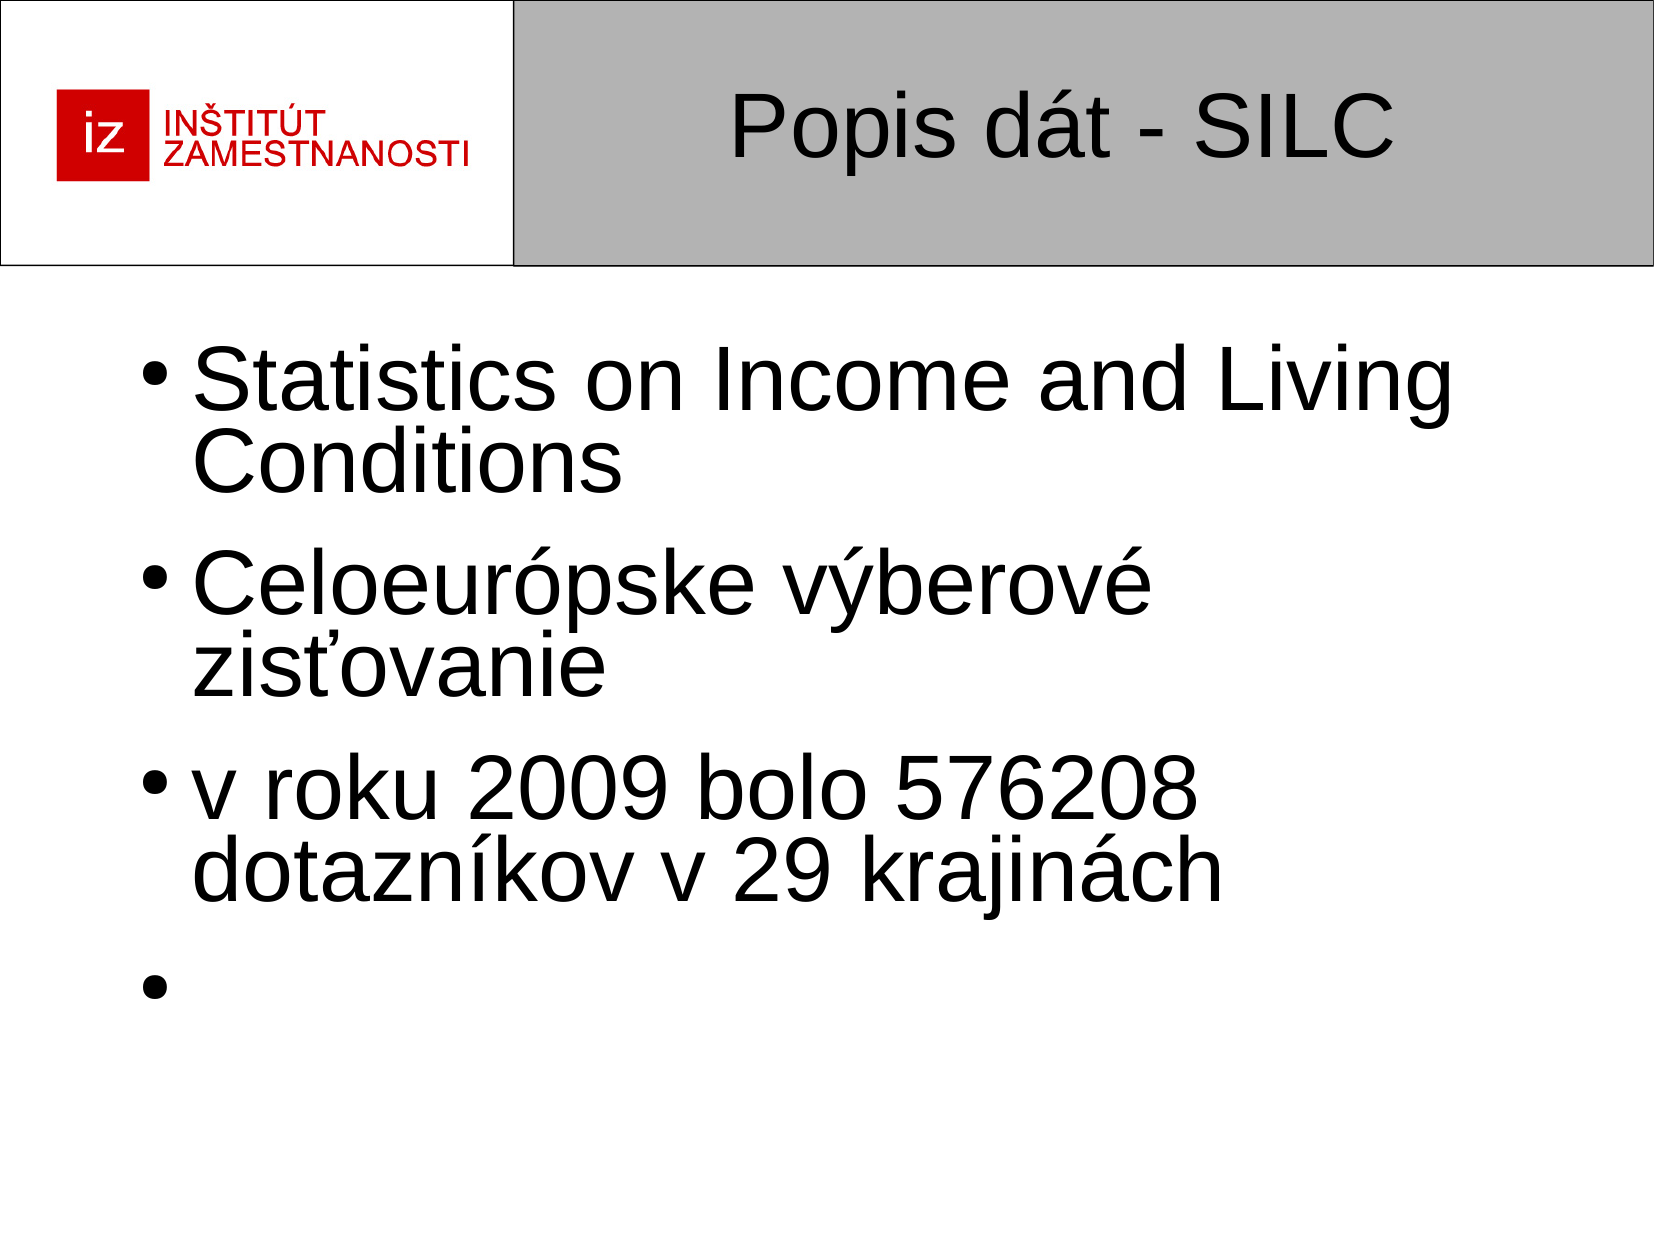

# Popis dát - SILC
Statistics on Income and Living Conditions
Celoeurópske výberové zisťovanie
v roku 2009 bolo 576208 dotazníkov v 29 krajinách